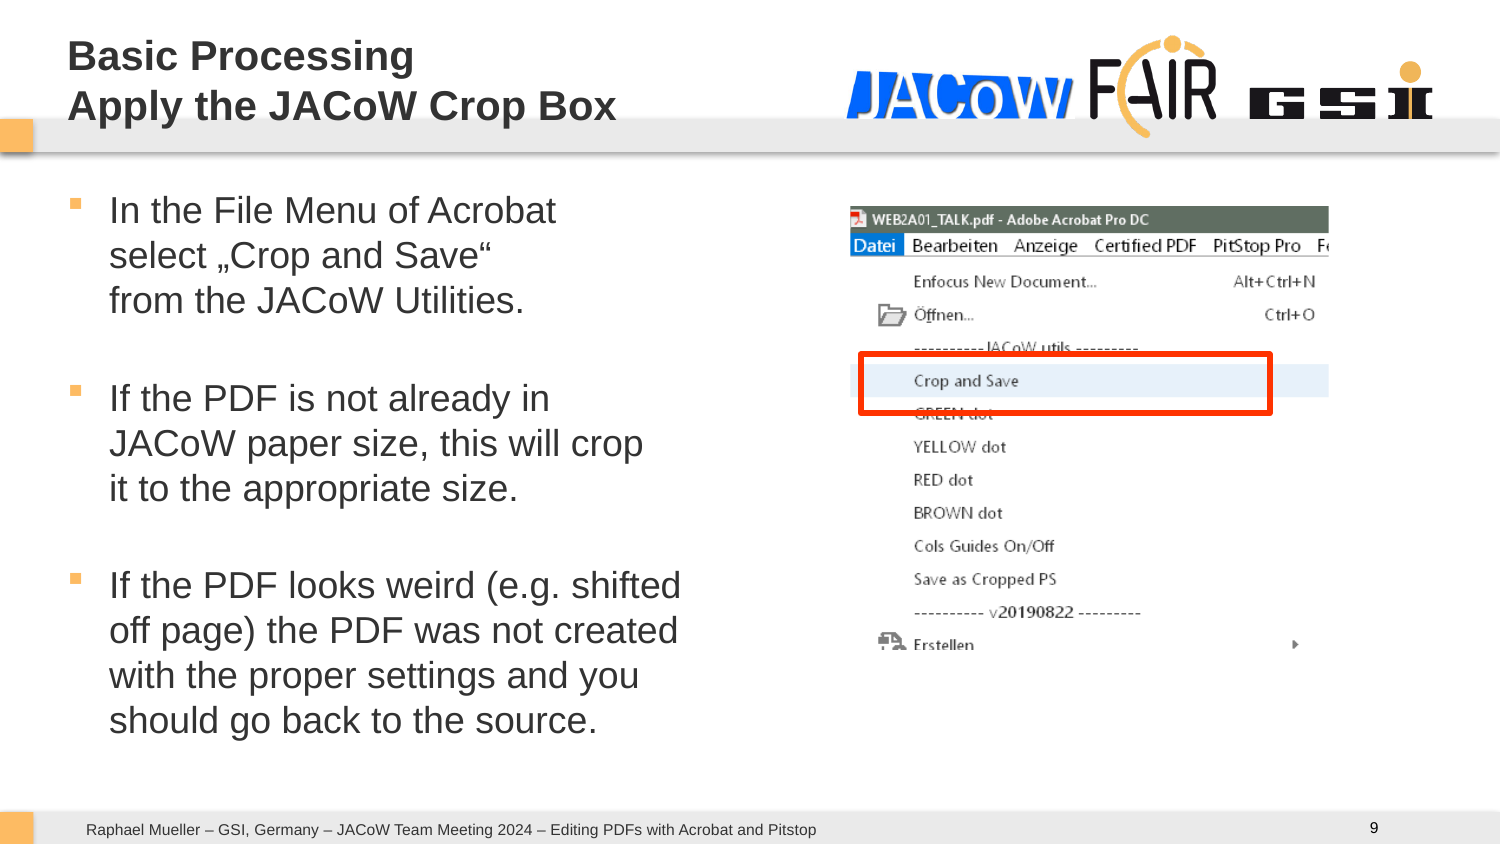

Basic Processing
Apply the JACoW Crop Box
# In the File Menu of Acrobat select „Crop and Save“ from the JACoW Utilities.
If the PDF is not already in
JACoW paper size, this will crop
it to the appropriate size.
If the PDF looks weird (e.g. shifted
off page) the PDF was not created
with the proper settings and you
should go back to the source.